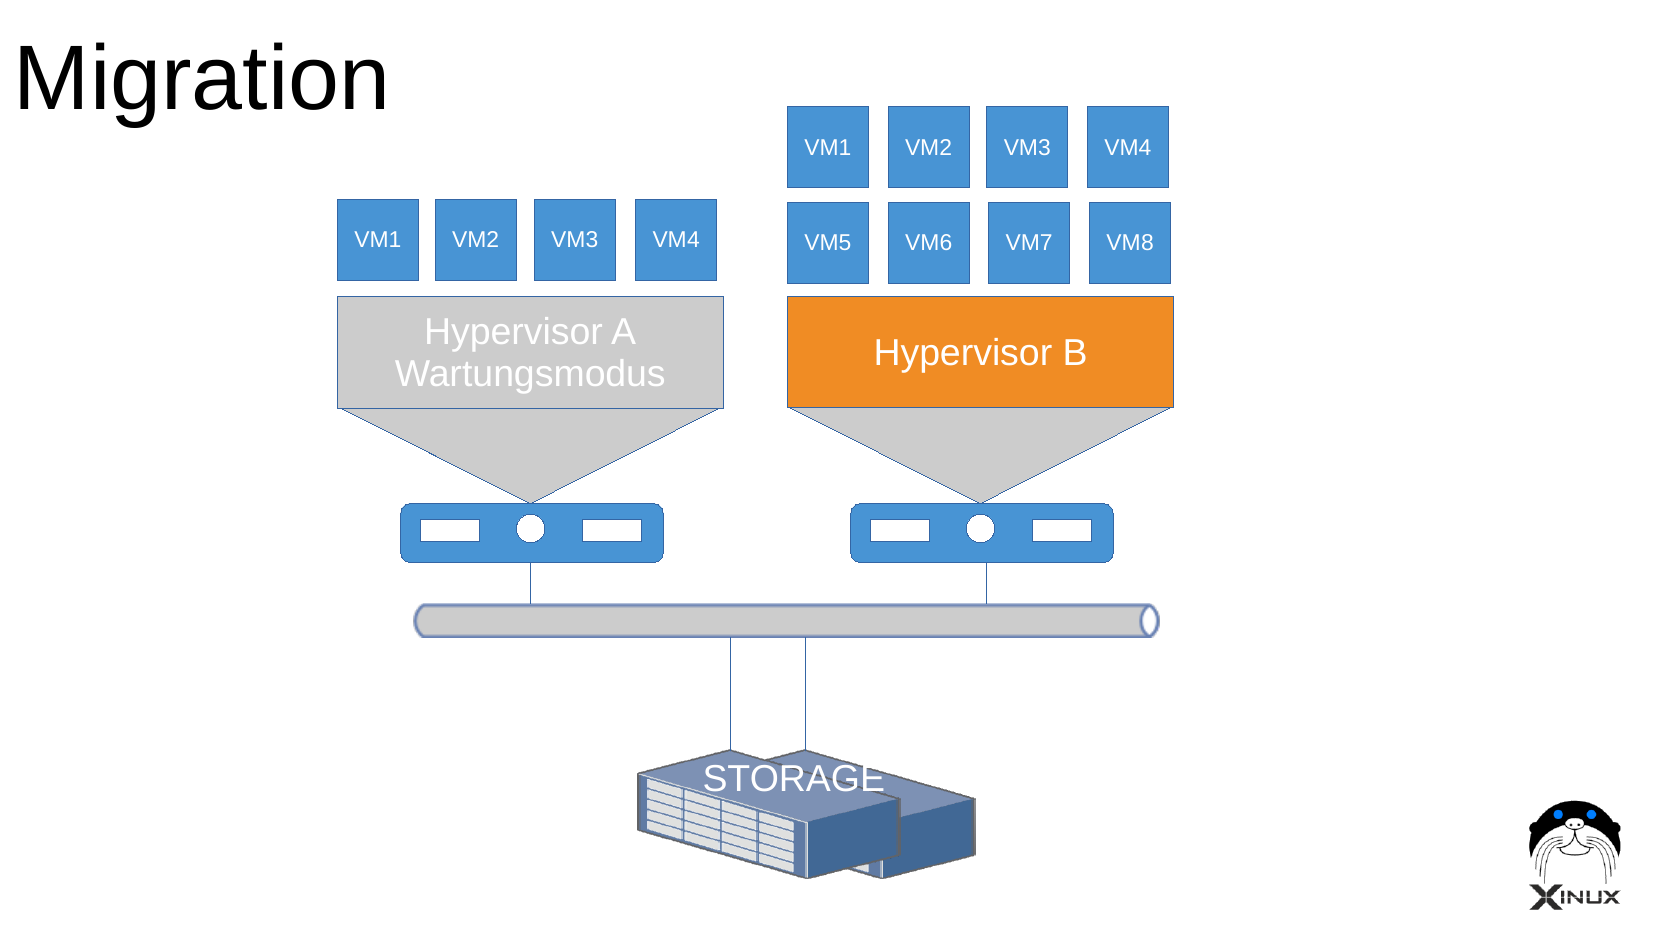

# Migration
VM1
VM2
VM4
VM3
VM1
VM4
VM2
VM3
VM5
VM6
VM7
VM8
Hypervisor B
Hypervisor A
Hypervisor A
Wartungsmodus
STORAGE